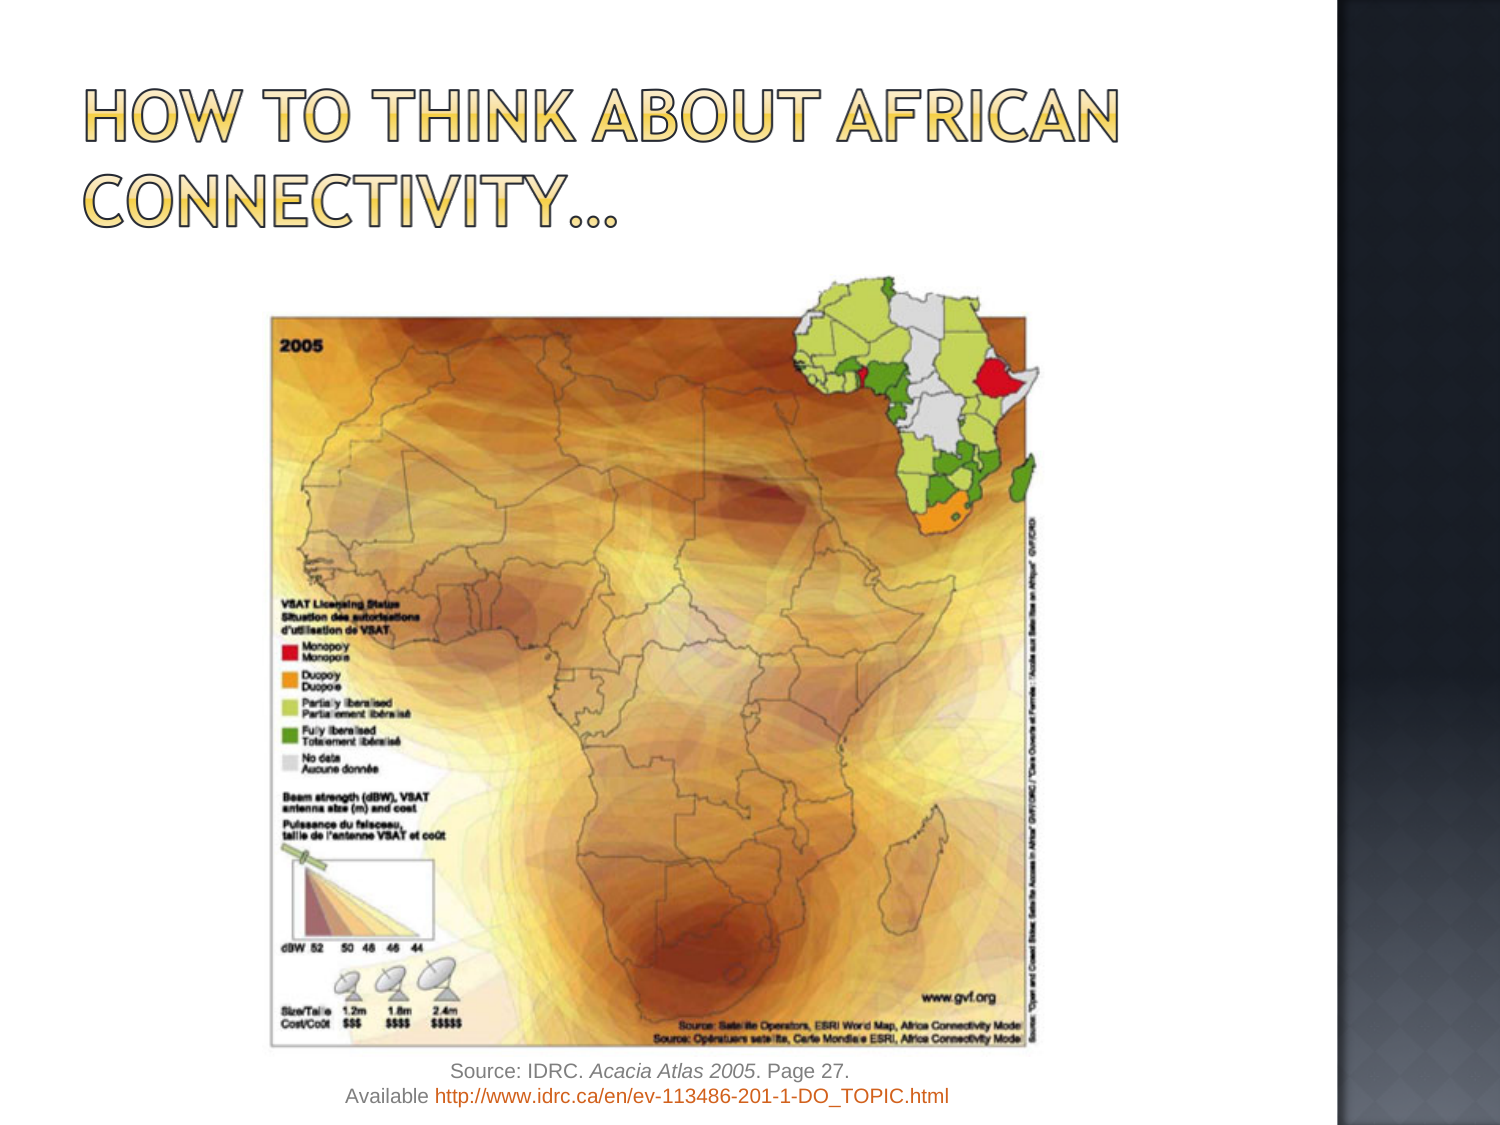

Source: IDRC. Acacia Atlas 2005. Page 27.
Available http://www.idrc.ca/en/ev-113486-201-1-DO_TOPIC.html